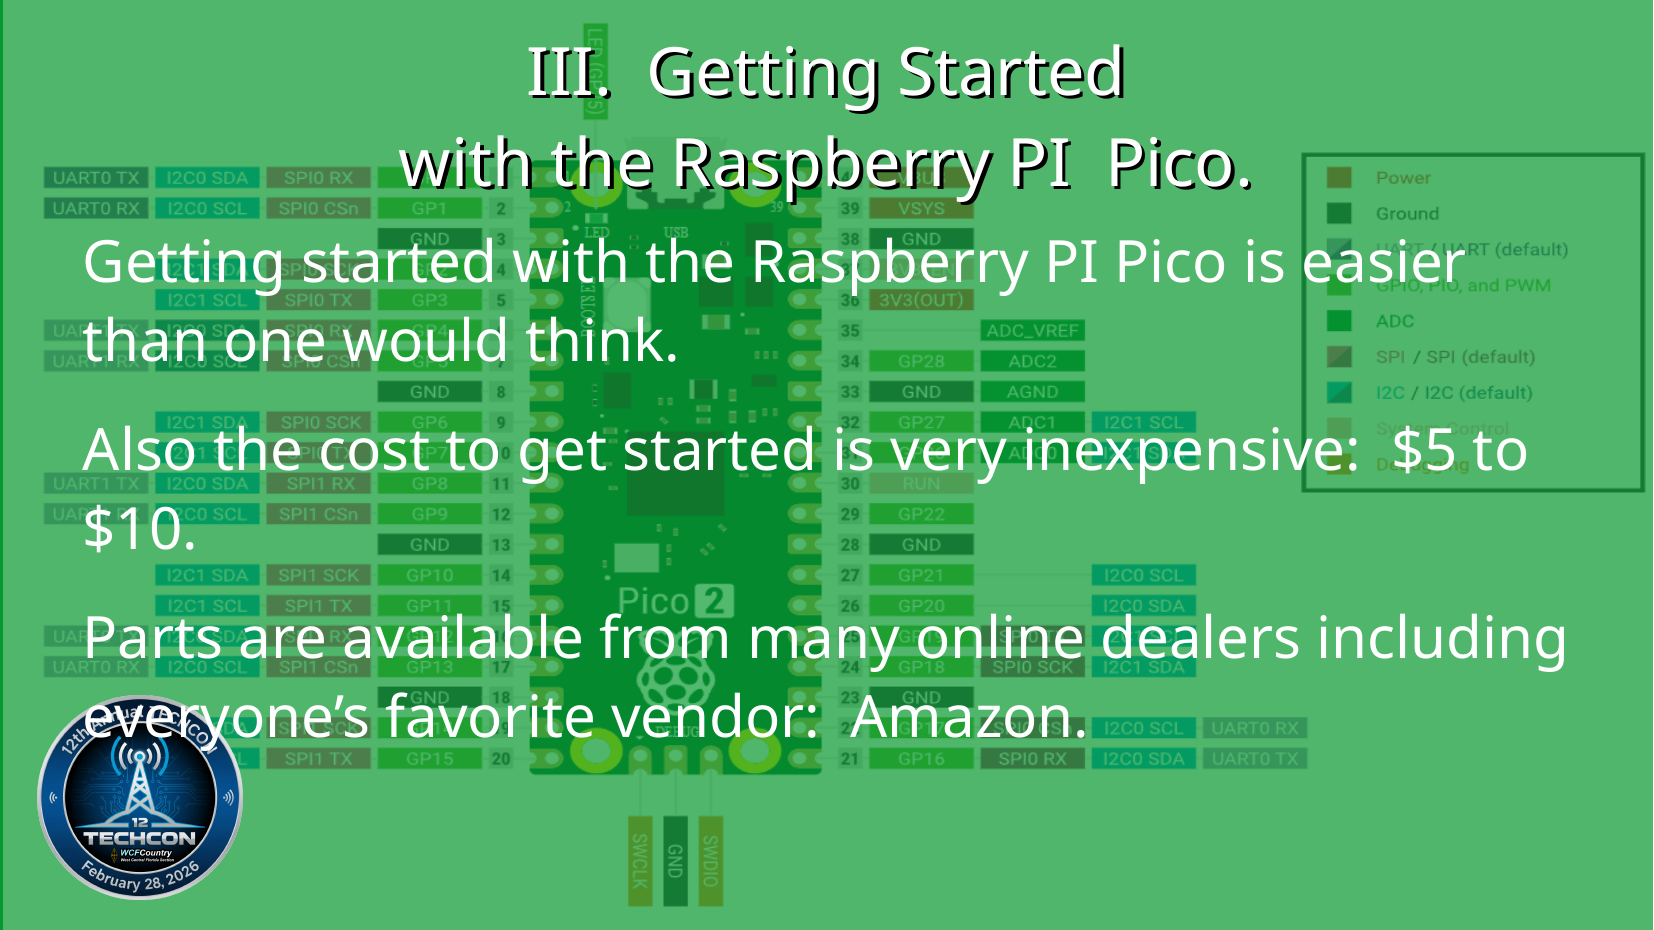

# III. Getting Started with the Raspberry PI Pico.
Getting started with the Raspberry PI Pico is easier than one would think.
Also the cost to get started is very inexpensive: $5 to $10.
Parts are available from many online dealers including everyone’s favorite vendor: Amazon.